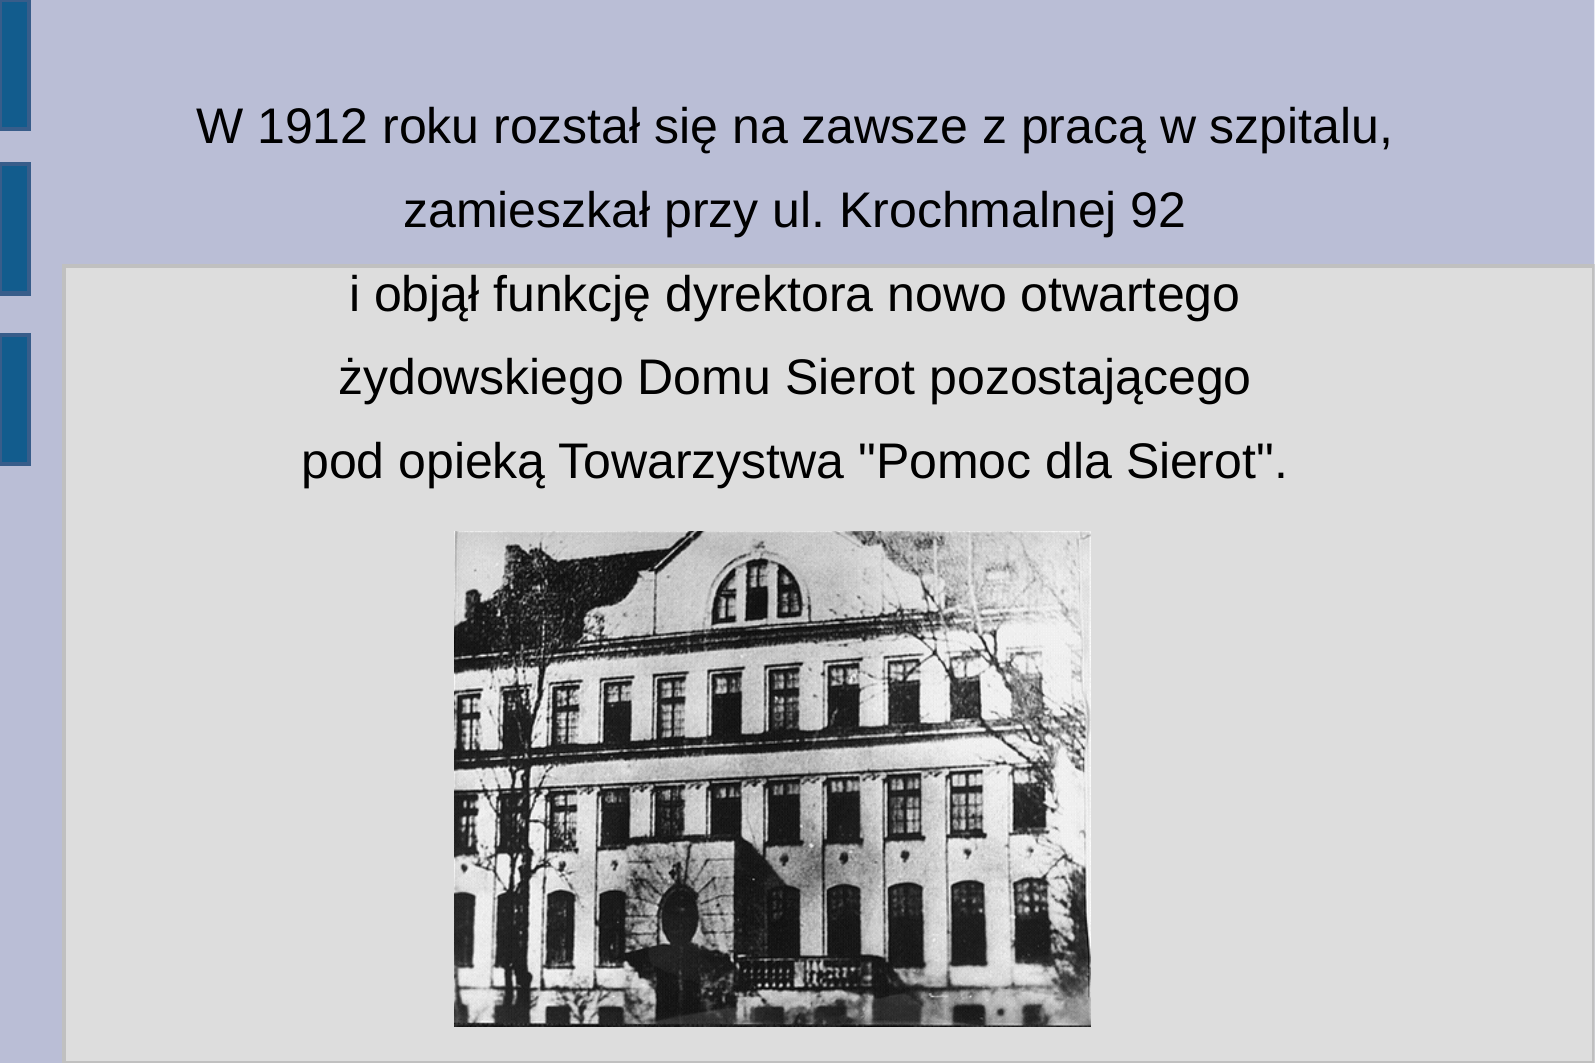

W 1912 roku rozstał się na zawsze z pracą w szpitalu,
zamieszkał przy ul. Krochmalnej 92
i objął funkcję dyrektora nowo otwartego
żydowskiego Domu Sierot pozostającego
pod opieką Towarzystwa "Pomoc dla Sierot".